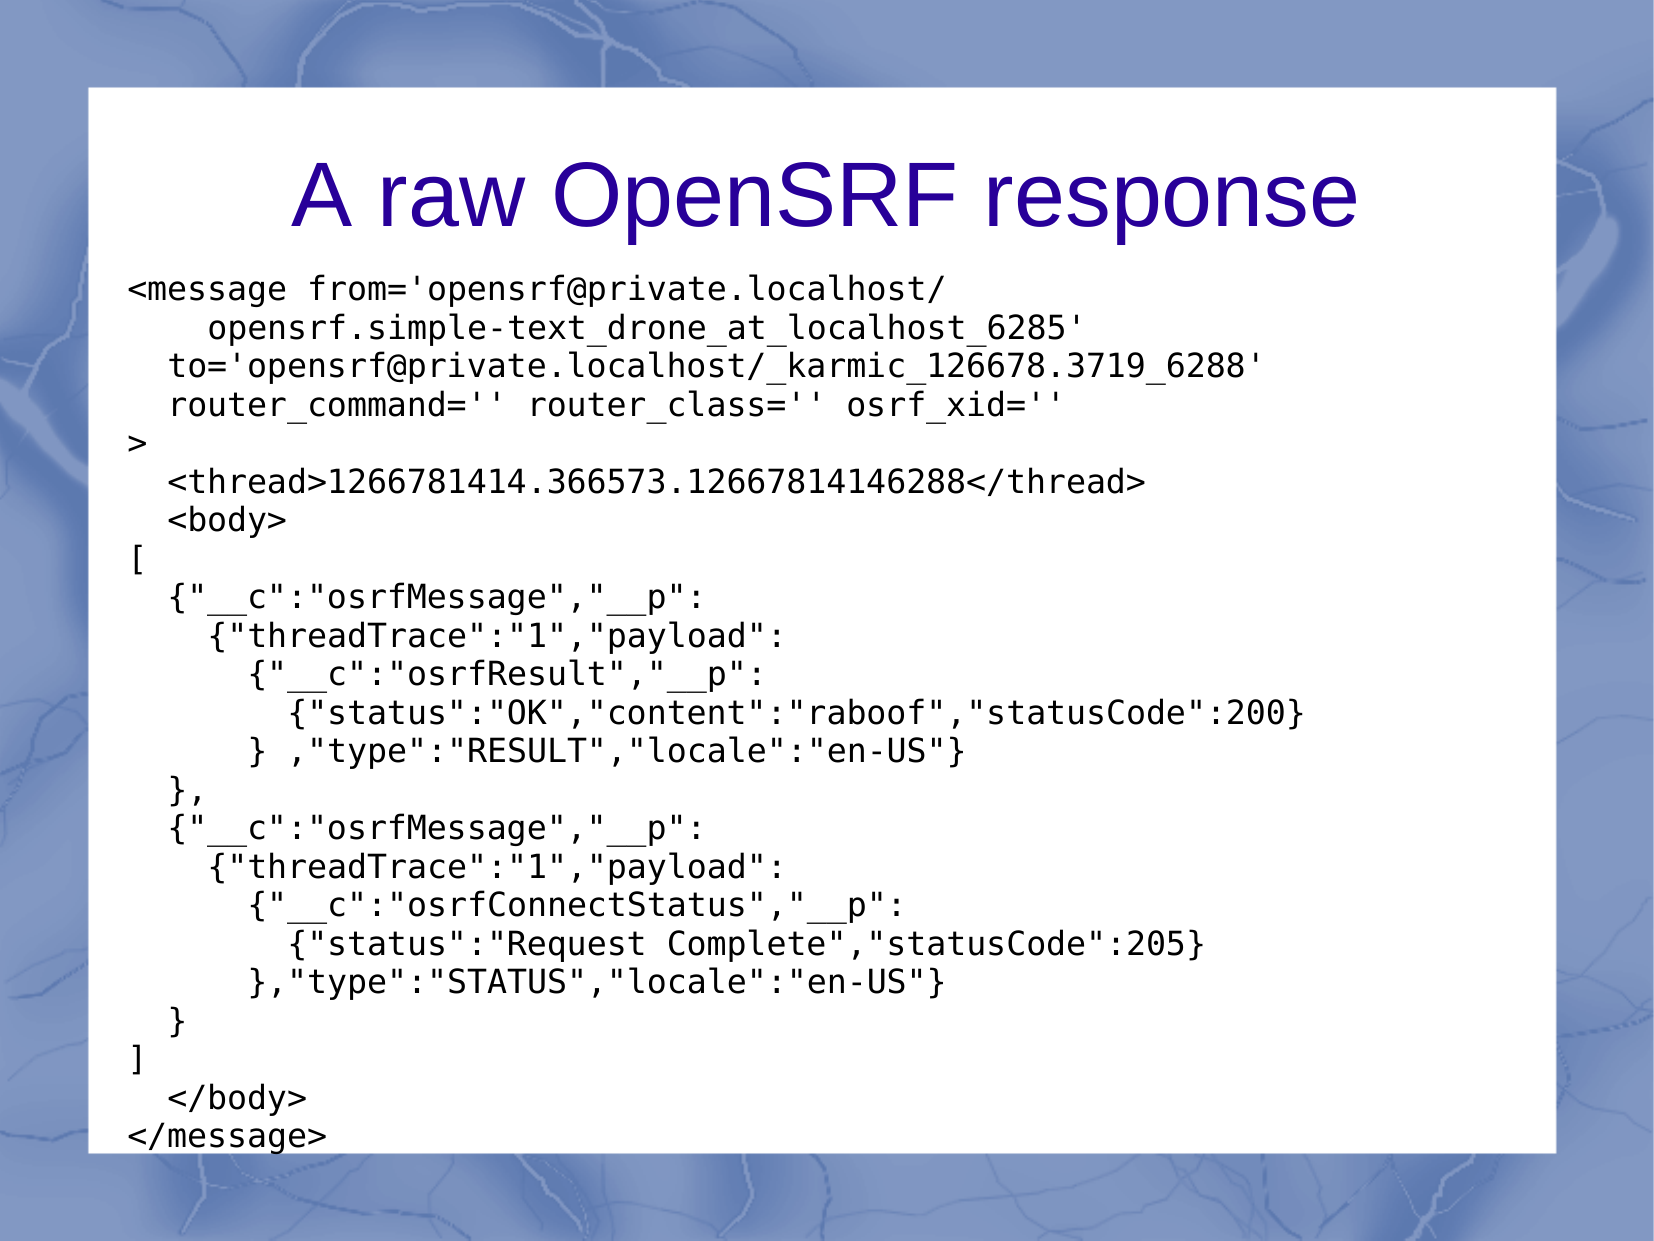

# A raw OpenSRF response
<message from='opensrf@private.localhost/
 opensrf.simple-text_drone_at_localhost_6285'
 to='opensrf@private.localhost/_karmic_126678.3719_6288'
 router_command='' router_class='' osrf_xid=''
>
 <thread>1266781414.366573.12667814146288</thread>
 <body>
[
 {"__c":"osrfMessage","__p":
 {"threadTrace":"1","payload":
 {"__c":"osrfResult","__p":
 {"status":"OK","content":"raboof","statusCode":200}
 } ,"type":"RESULT","locale":"en-US"}
 },
 {"__c":"osrfMessage","__p":
 {"threadTrace":"1","payload":
 {"__c":"osrfConnectStatus","__p":
 {"status":"Request Complete","statusCode":205}
 },"type":"STATUS","locale":"en-US"}
 }
]
 </body>
</message>